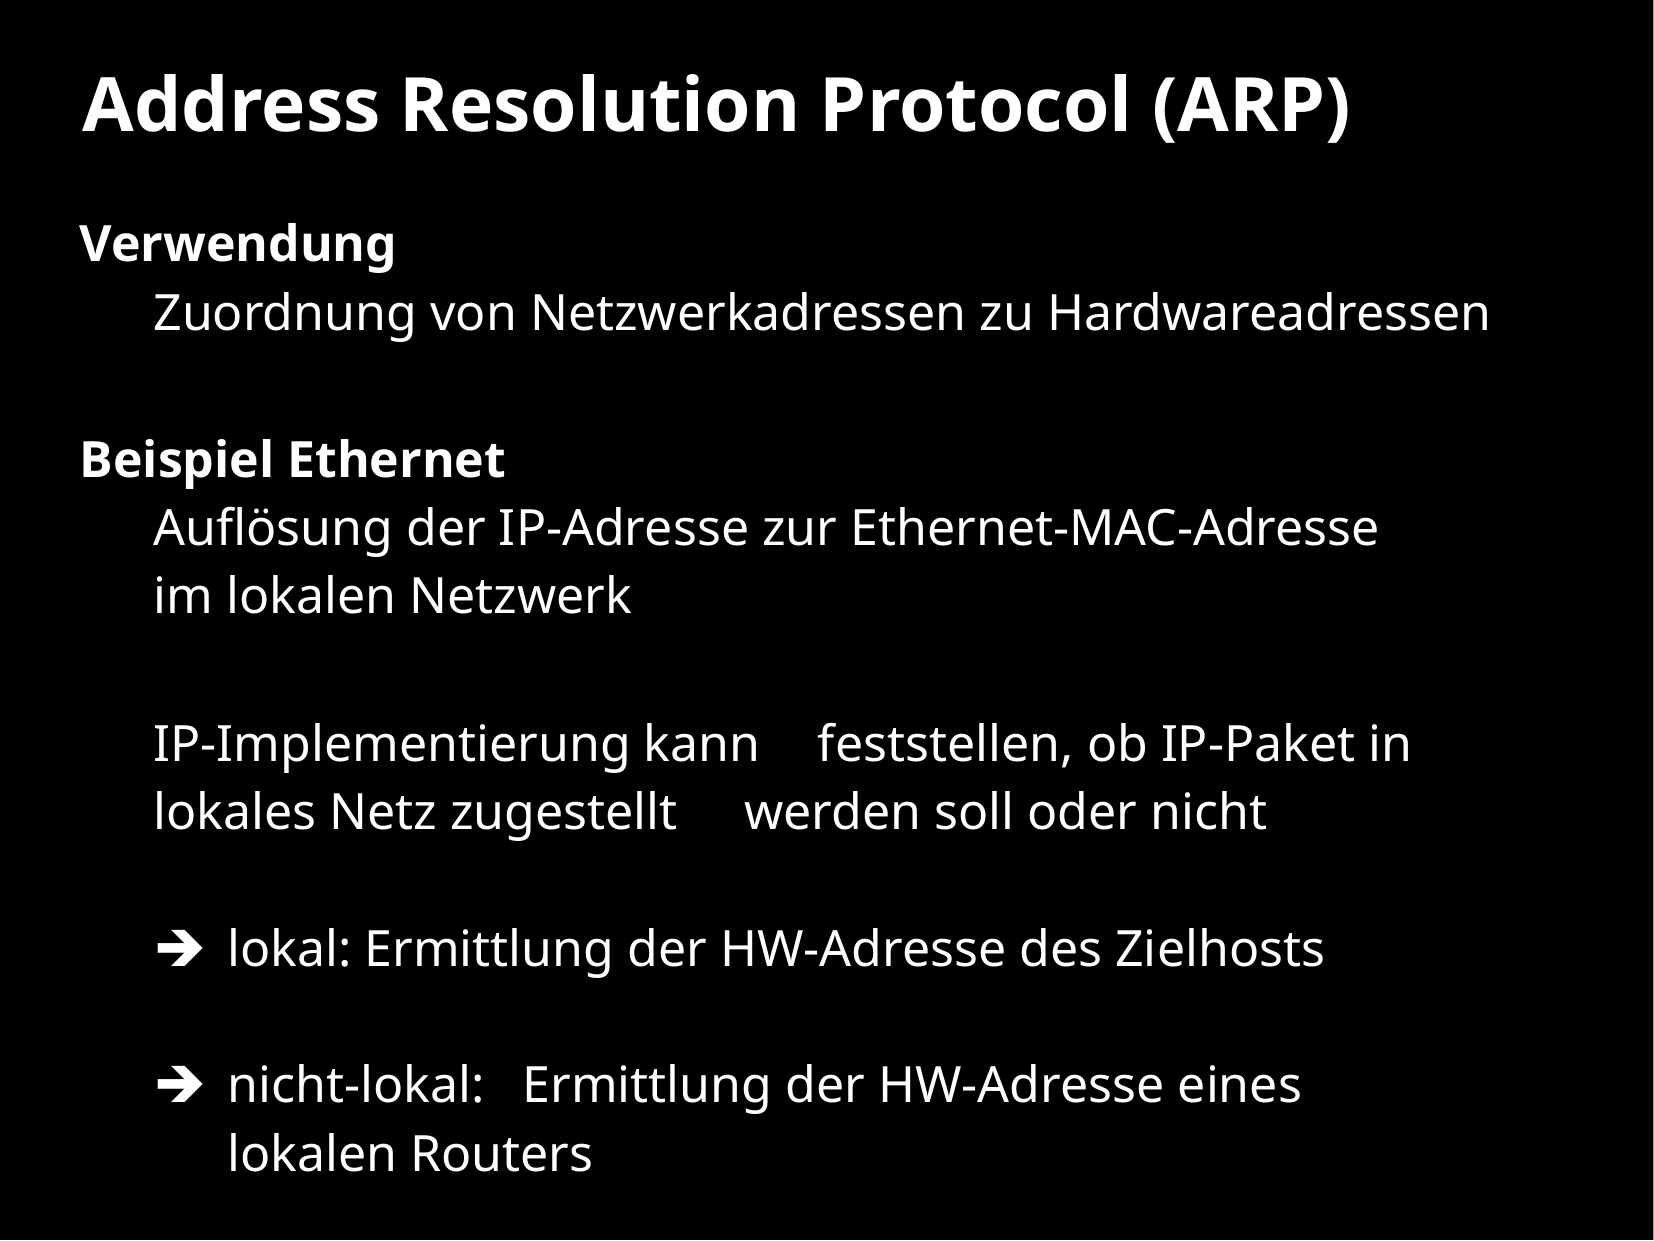

# Address Resolution Protocol (ARP)
Verwendung
	Zuordnung von Netzwerkadressen zu Hardwareadressen
Beispiel Ethernet
	Auflösung der IP-Adresse zur Ethernet-MAC-Adresse
	im lokalen Netzwerk
	IP-Implementierung kann	feststellen, ob IP-Paket in
	lokales Netz zugestellt	werden soll oder nicht
		lokal: Ermittlung der HW-Adresse des Zielhosts
		nicht-lokal:	Ermittlung der HW-Adresse eines
		lokalen Routers